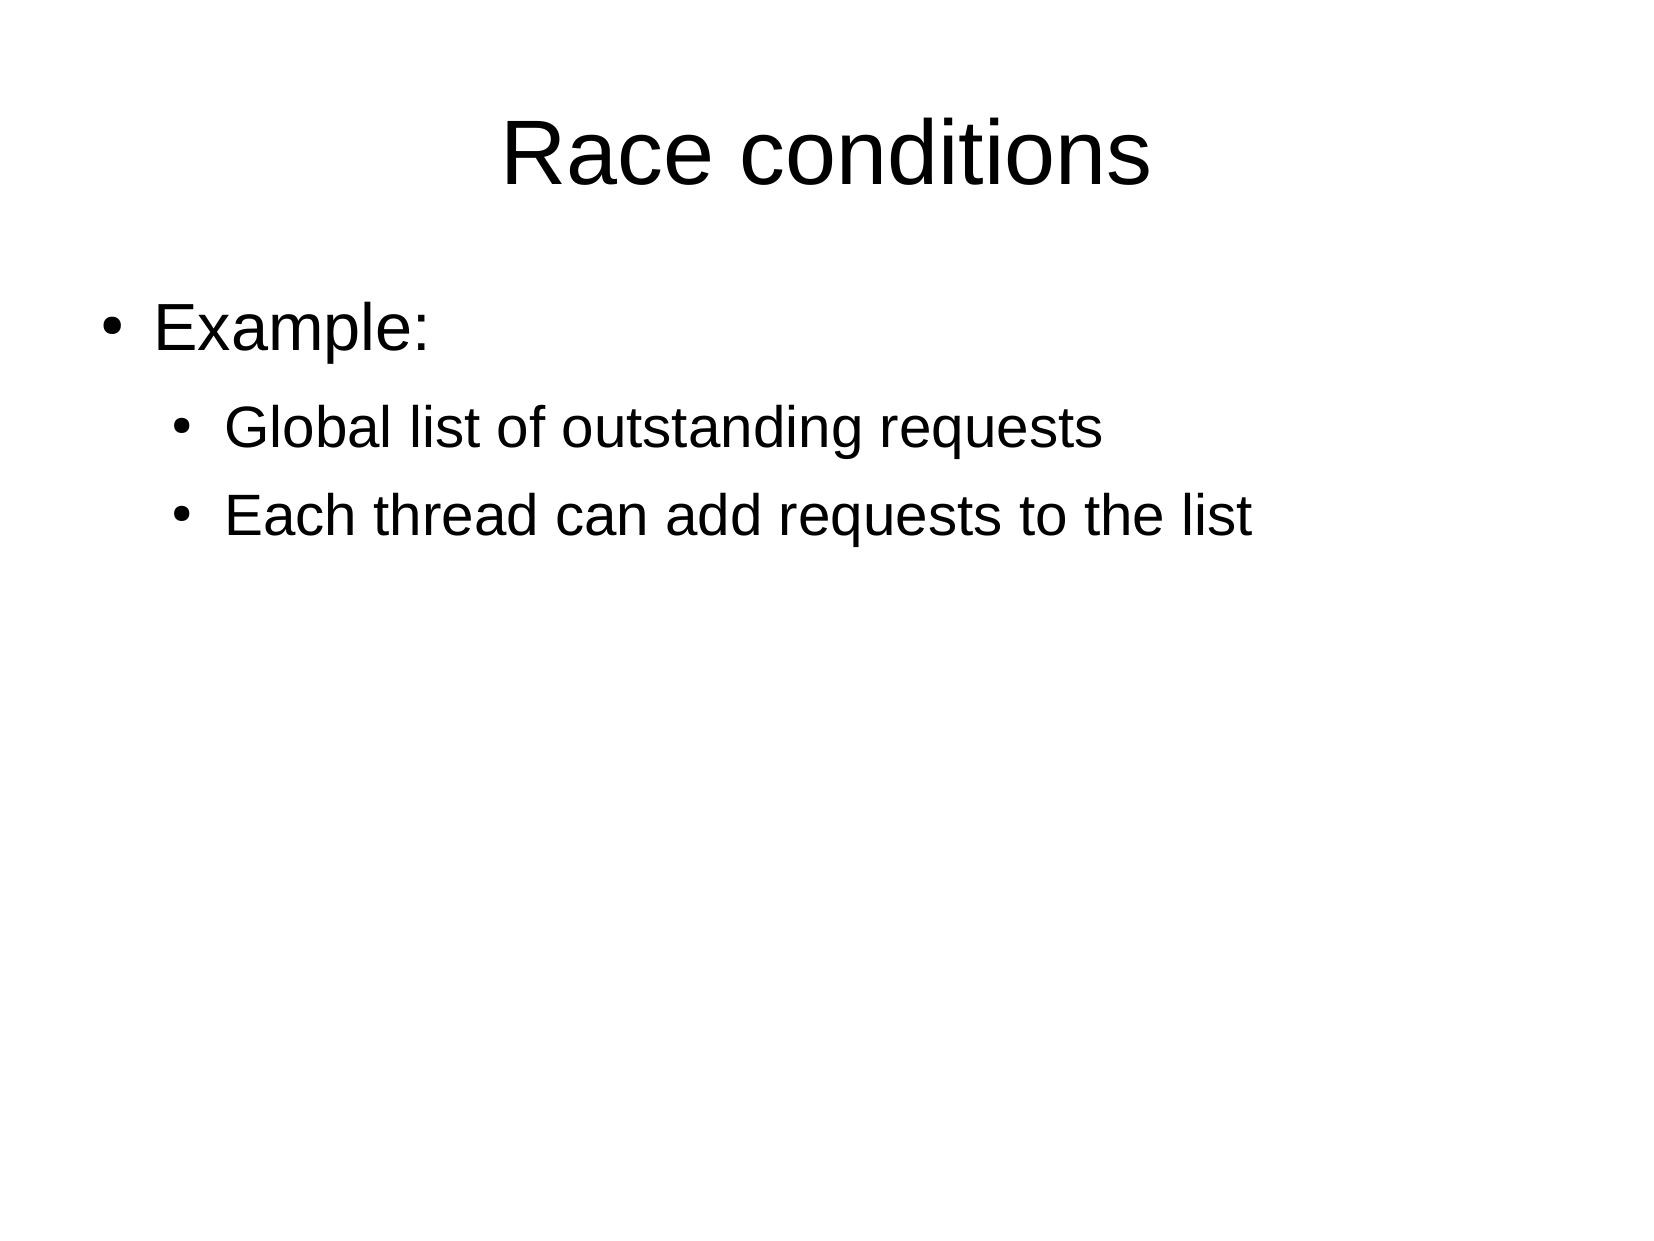

# Race conditions
Example:
Global list of outstanding requests
Each thread can add requests to the list